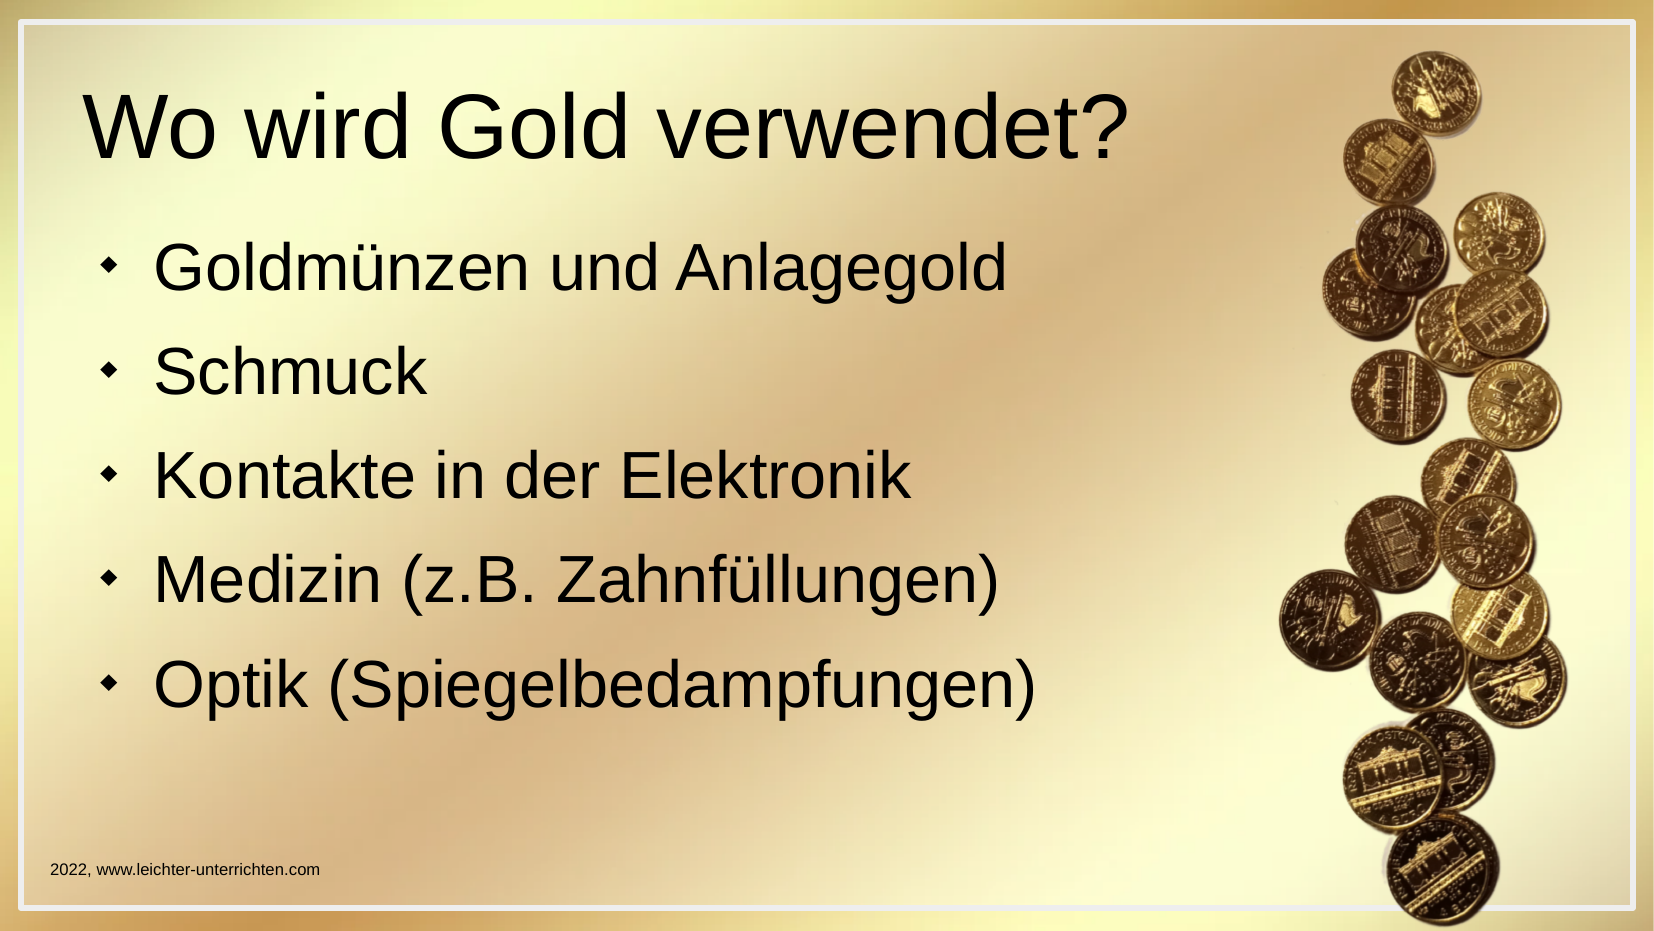

# Wo wird Gold verwendet?
Goldmünzen und Anlagegold
Schmuck
Kontakte in der Elektronik
Medizin (z.B. Zahnfüllungen)
Optik (Spiegelbedampfungen)